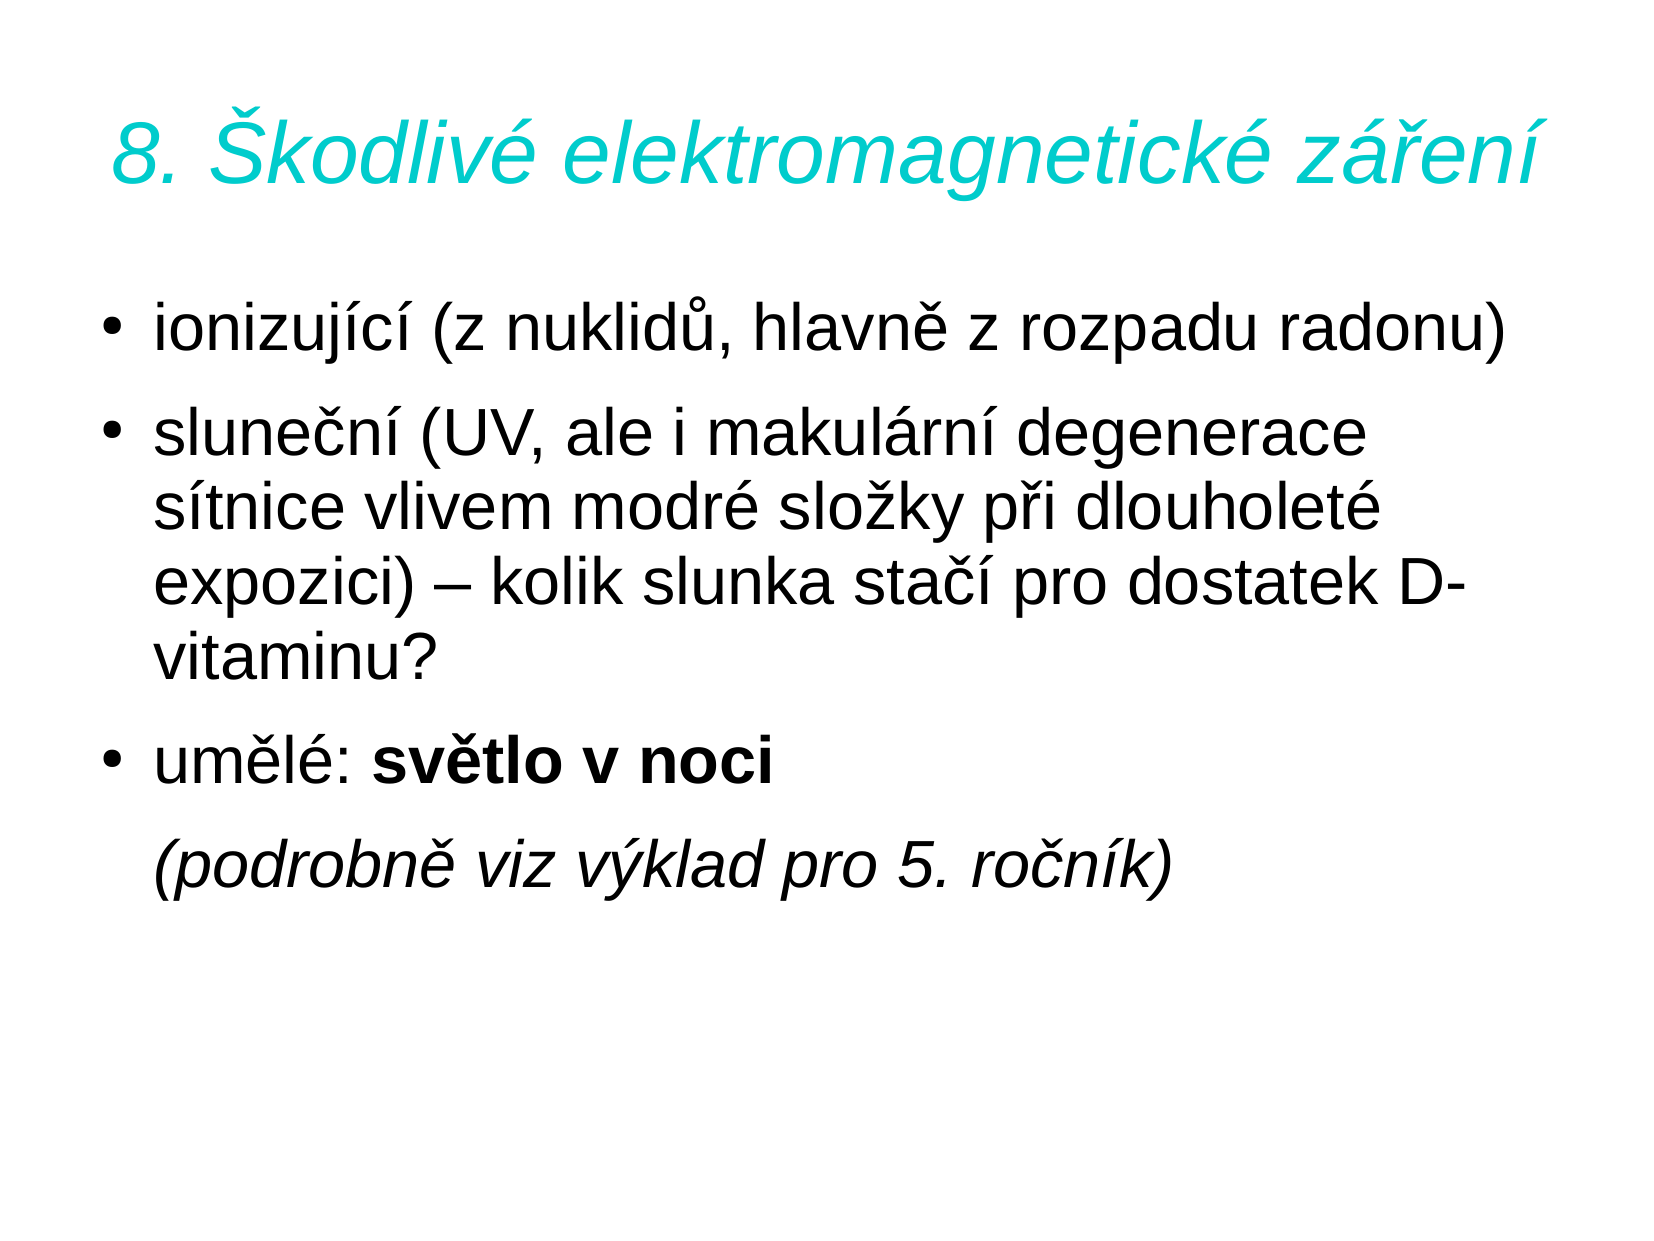

# 8. Škodlivé elektromagnetické záření
ionizující (z nuklidů, hlavně z rozpadu radonu)
sluneční (UV, ale i makulární degenerace sítnice vlivem modré složky při dlouholeté expozici) – kolik slunka stačí pro dostatek D-vitaminu?
umělé: světlo v noci
(podrobně viz výklad pro 5. ročník)